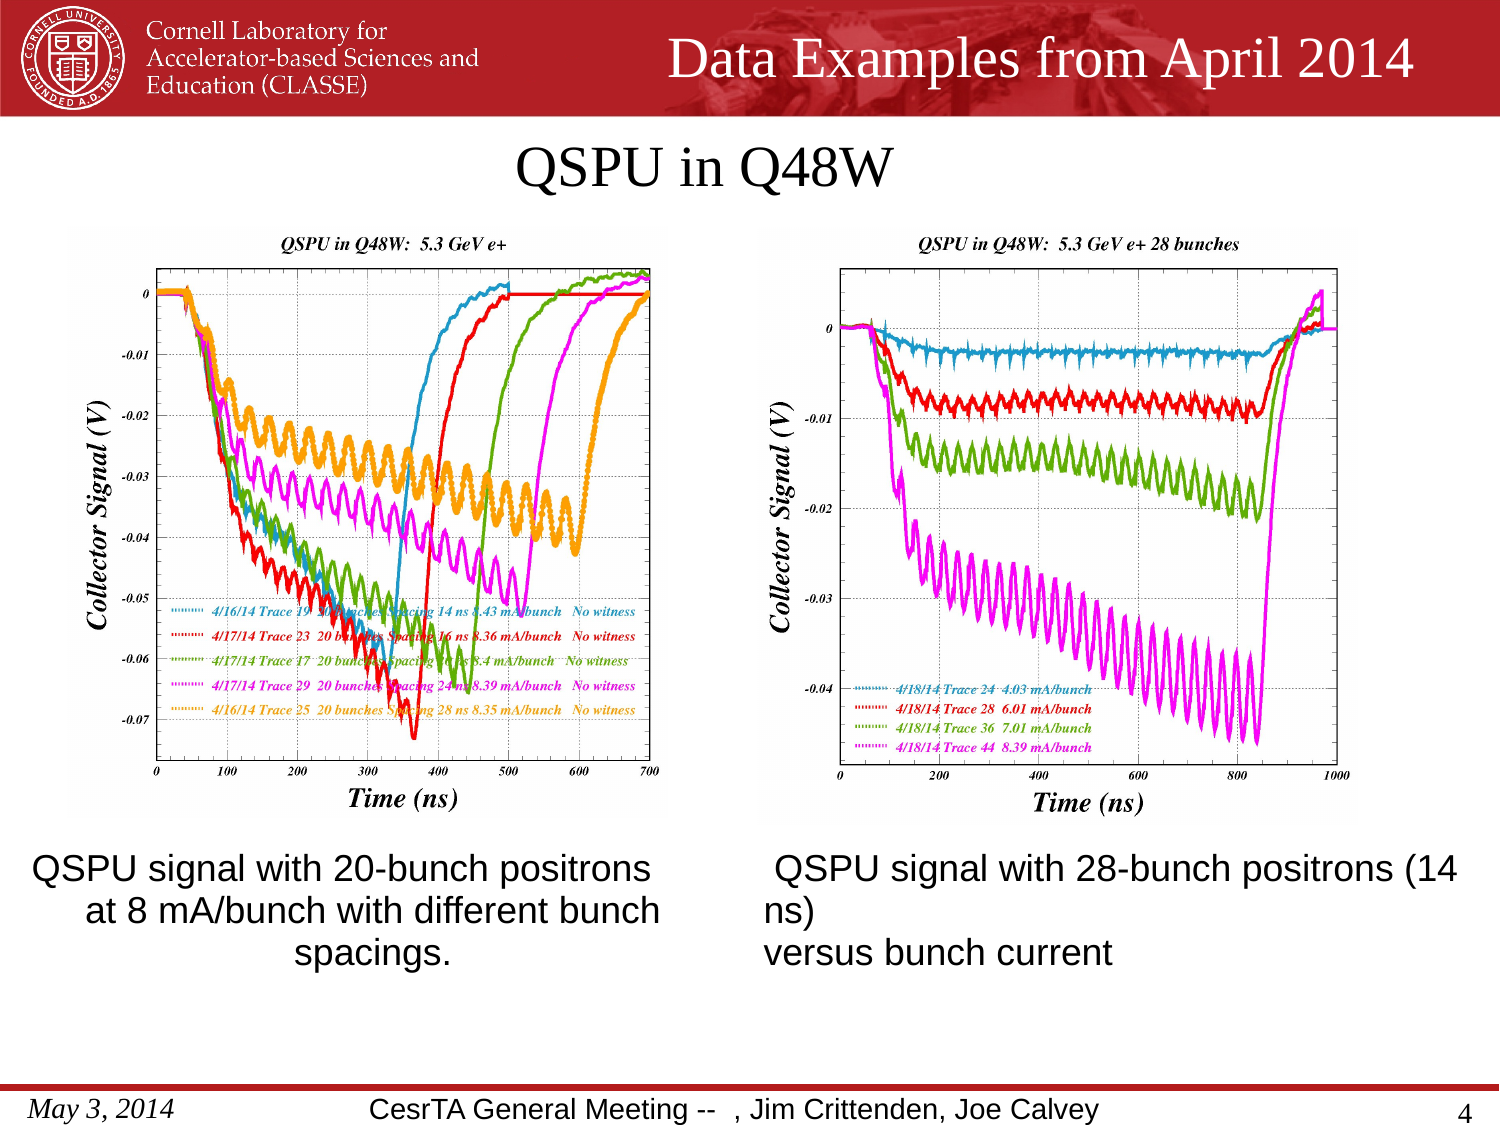

Data Examples from April 2014
#
QSPU in Q48W
 QSPU signal with 20-bunch positrons
at 8 mA/bunch with different bunch spacings.
 QSPU signal with 28-bunch positrons (14 ns)
versus bunch current
May 3, 2014